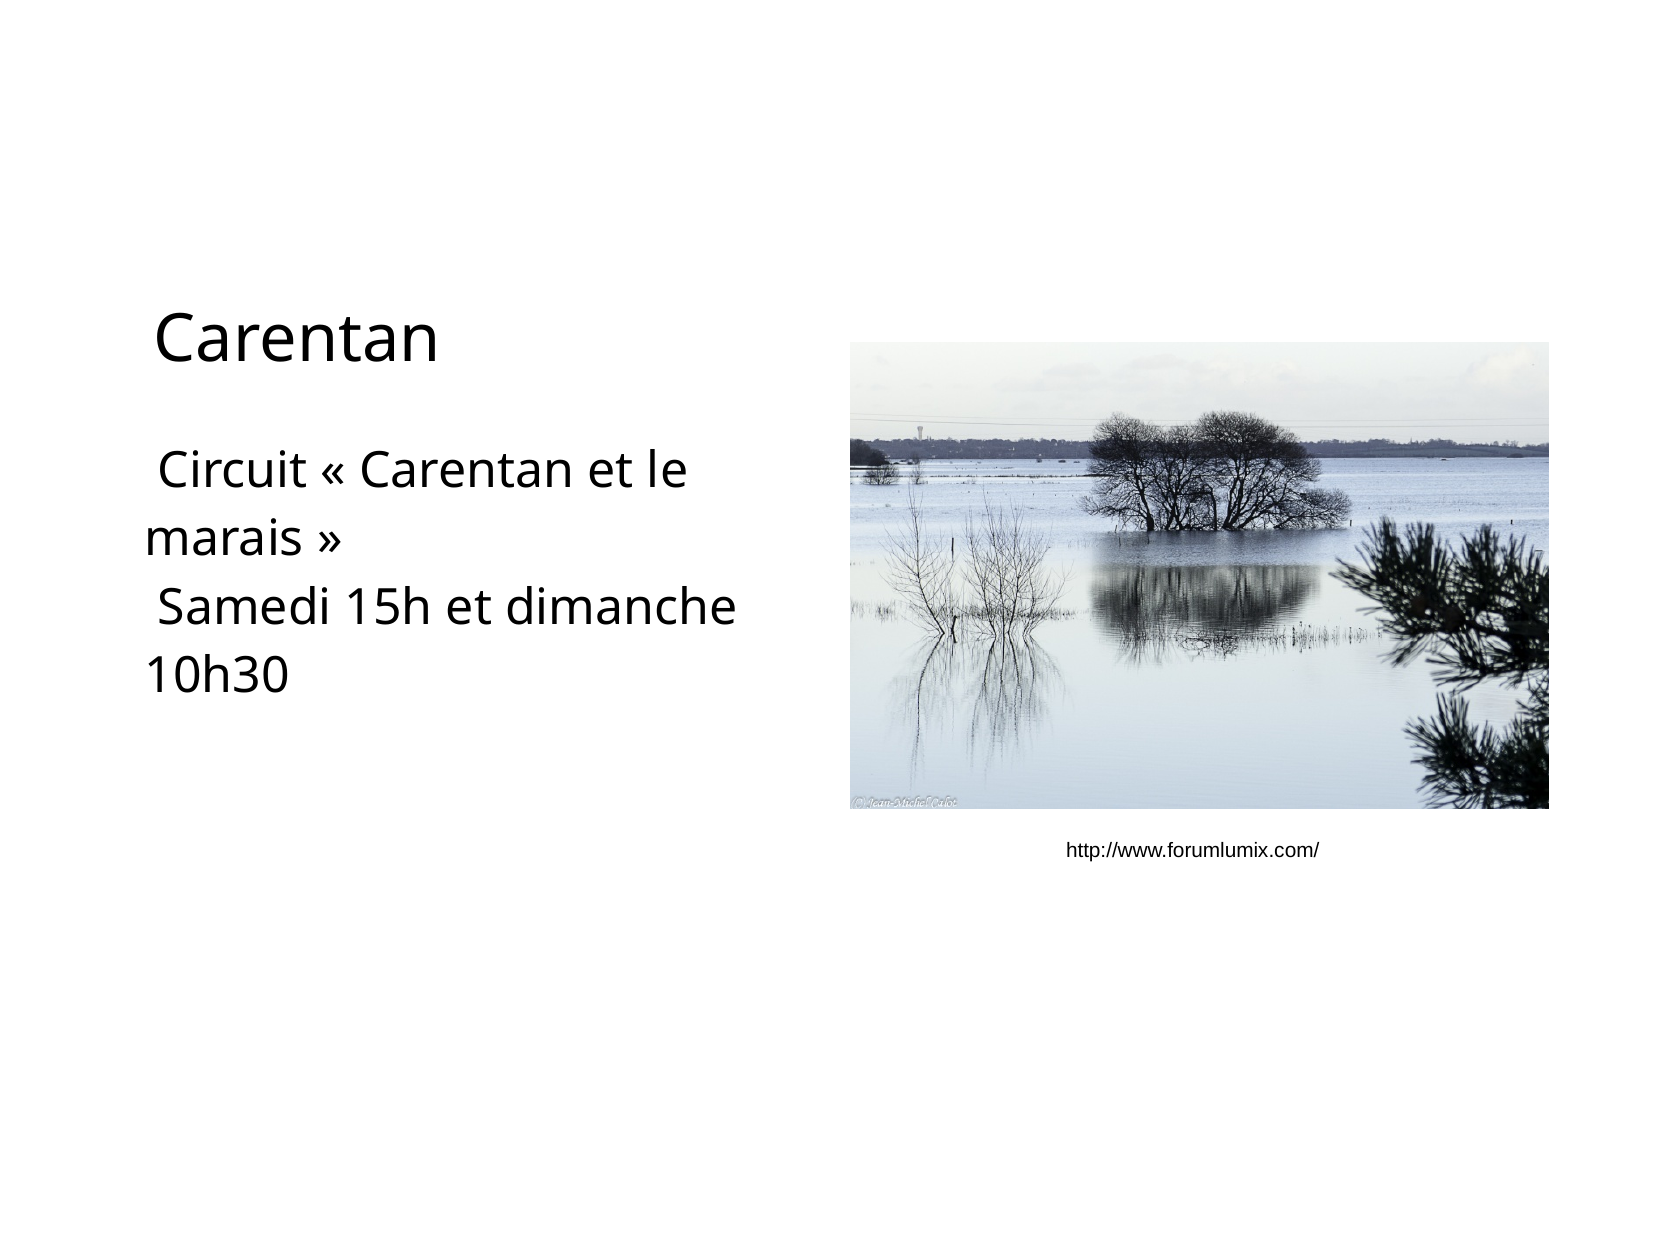

#
Carentan
 Circuit « Carentan et le marais »
 Samedi 15h et dimanche 10h30
http://www.forumlumix.com/